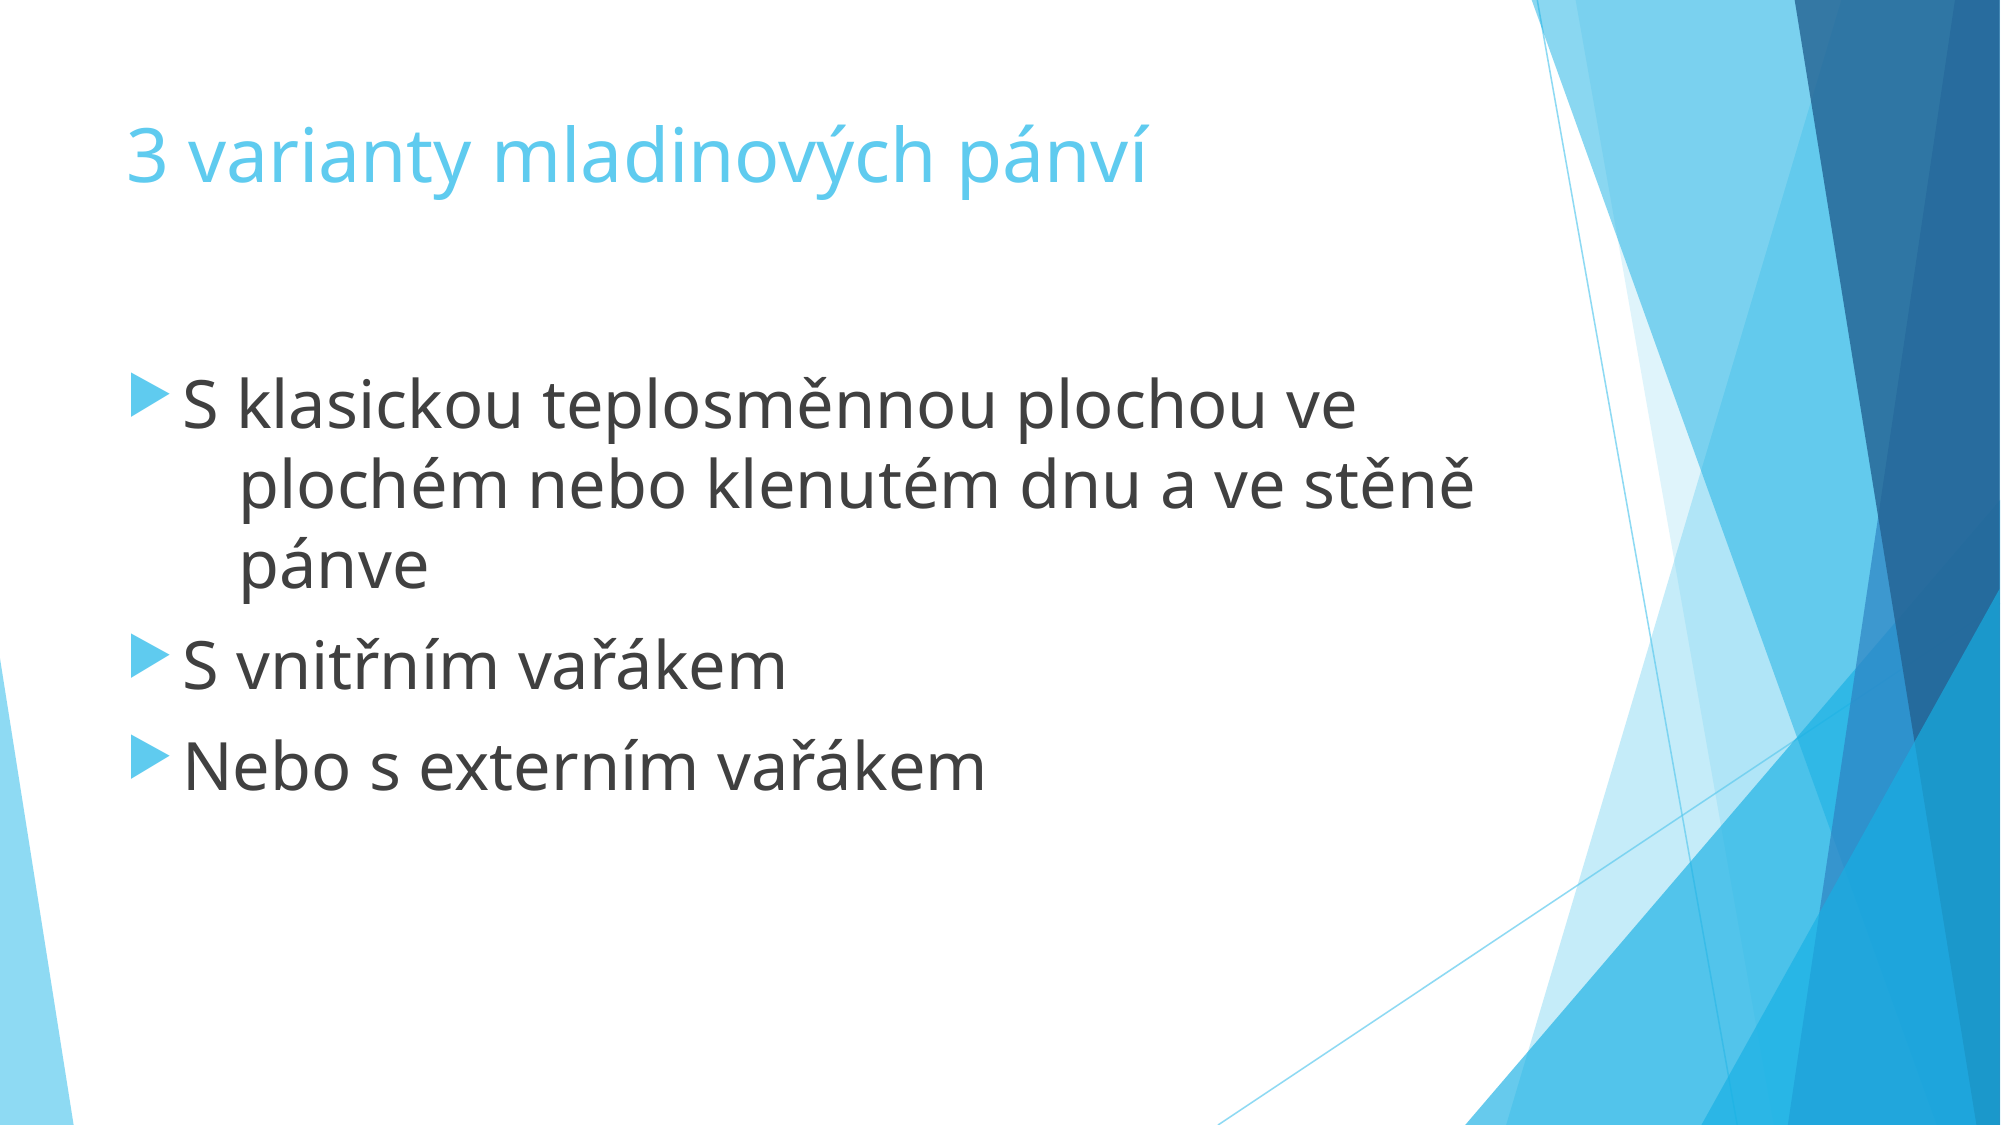

# 3 varianty mladinových pánví
S klasickou teplosměnnou plochou ve plochém nebo klenutém dnu a ve stěně pánve
S vnitřním vařákem
Nebo s externím vařákem